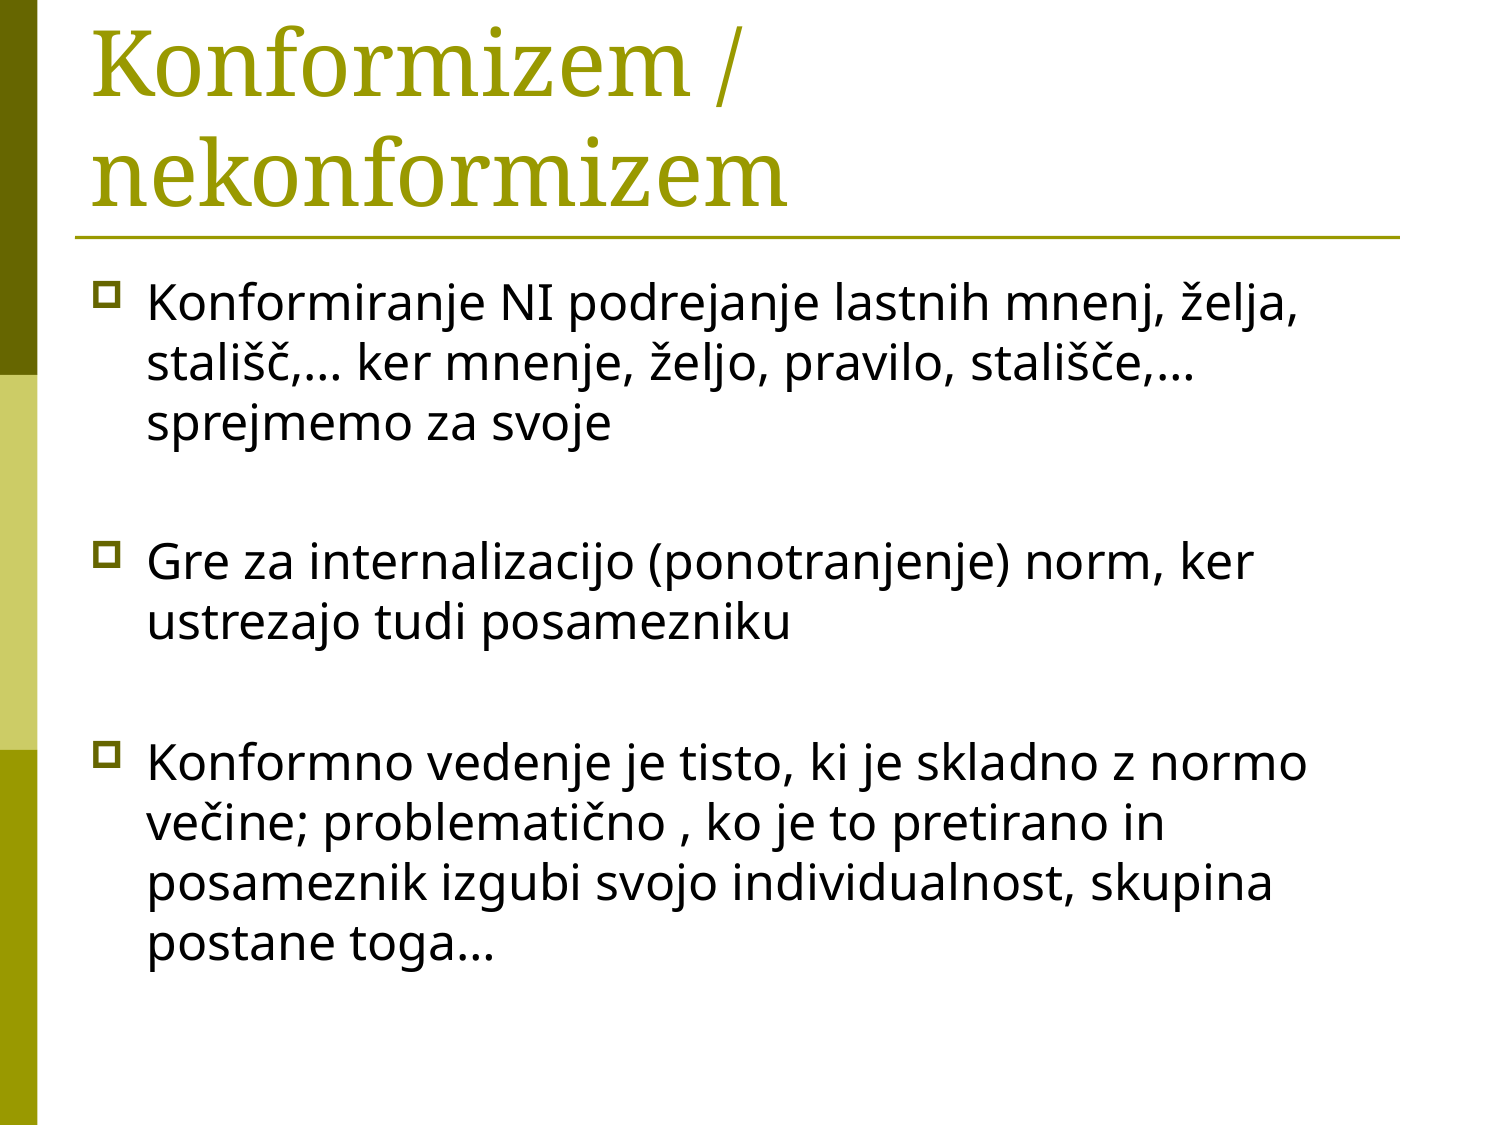

# Konformizem / nekonformizem
Konformiranje NI podrejanje lastnih mnenj, želja, stališč,… ker mnenje, željo, pravilo, stališče,… sprejmemo za svoje
Gre za internalizacijo (ponotranjenje) norm, ker ustrezajo tudi posamezniku
Konformno vedenje je tisto, ki je skladno z normo večine; problematično , ko je to pretirano in posameznik izgubi svojo individualnost, skupina postane toga…